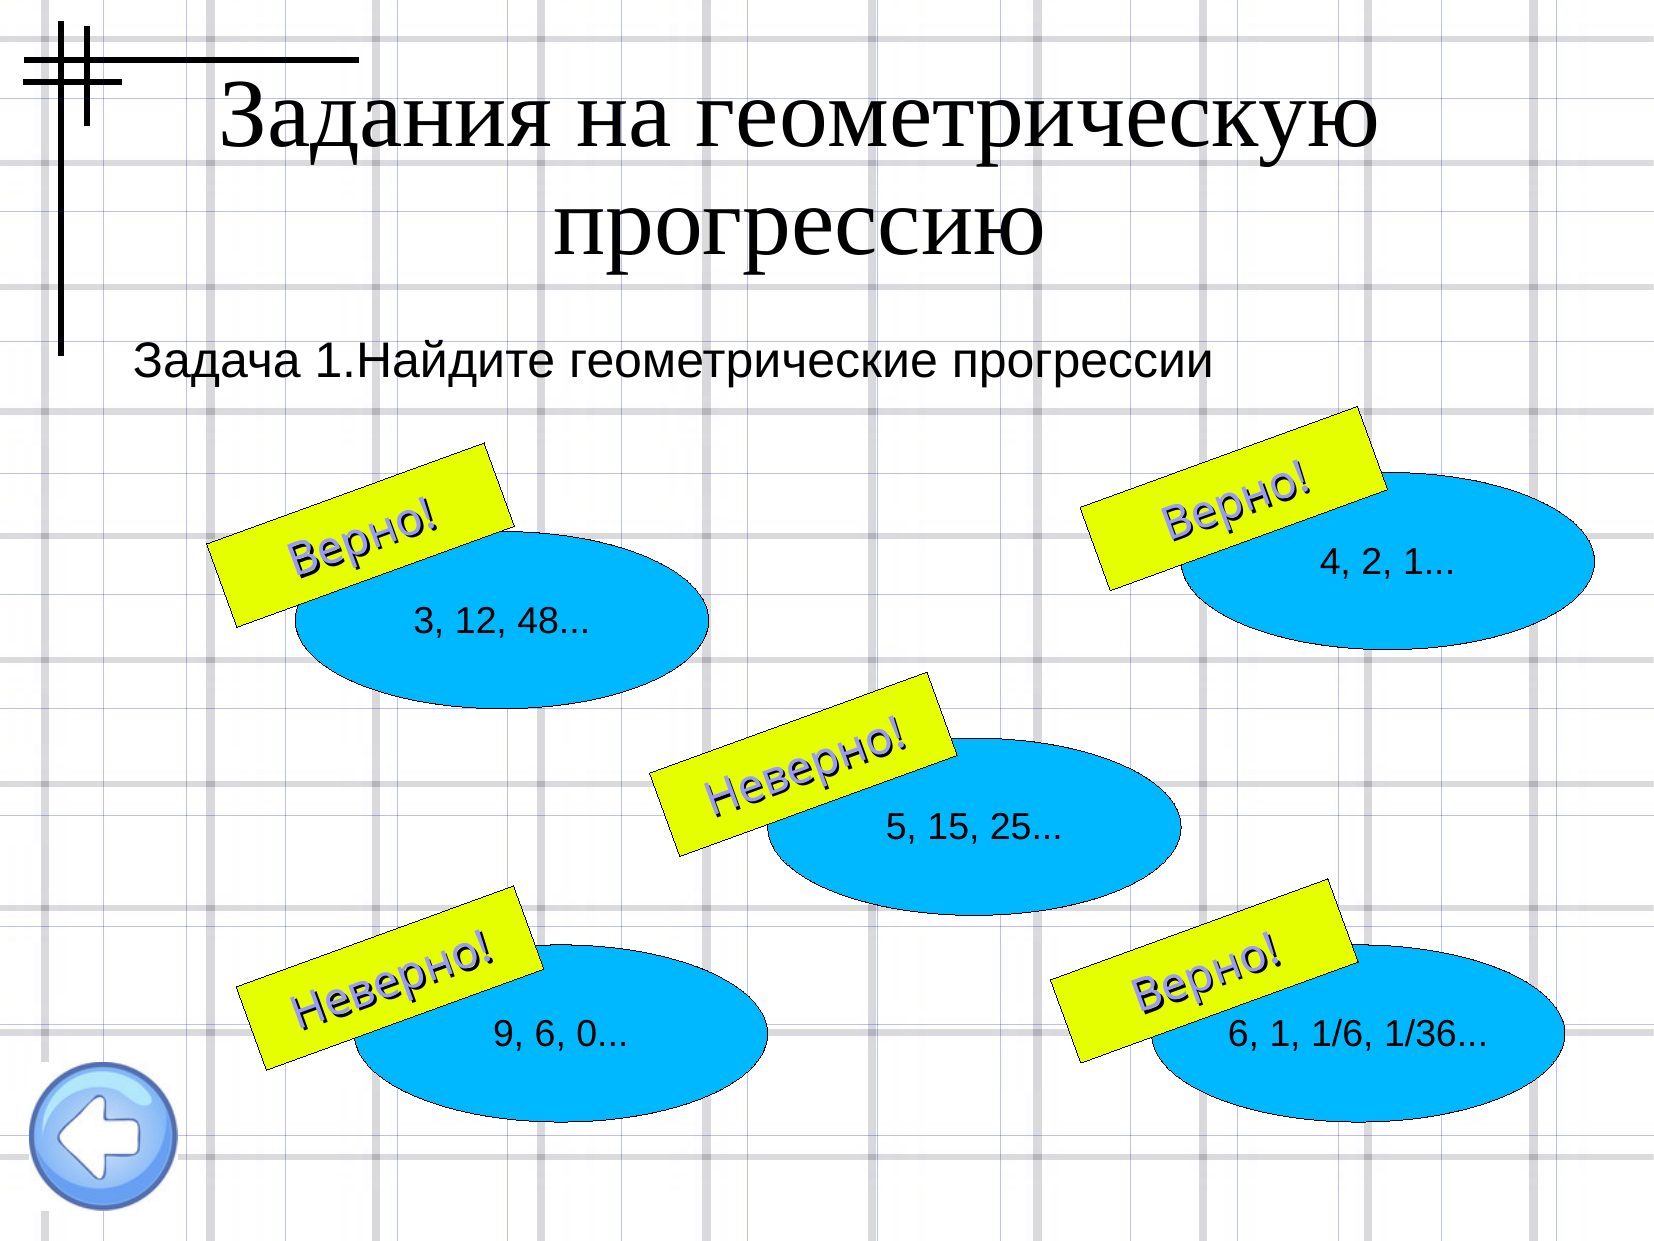

# Задания на геометрическую прогрессию
Задача 1.Найдите геометрические прогрессии
Верно!
4, 2, 1...
Верно!
3, 12, 48...
Неверно!
5, 15, 25...
Верно!
Неверно!
9, 6, 0...
6, 1, 1/6, 1/36...